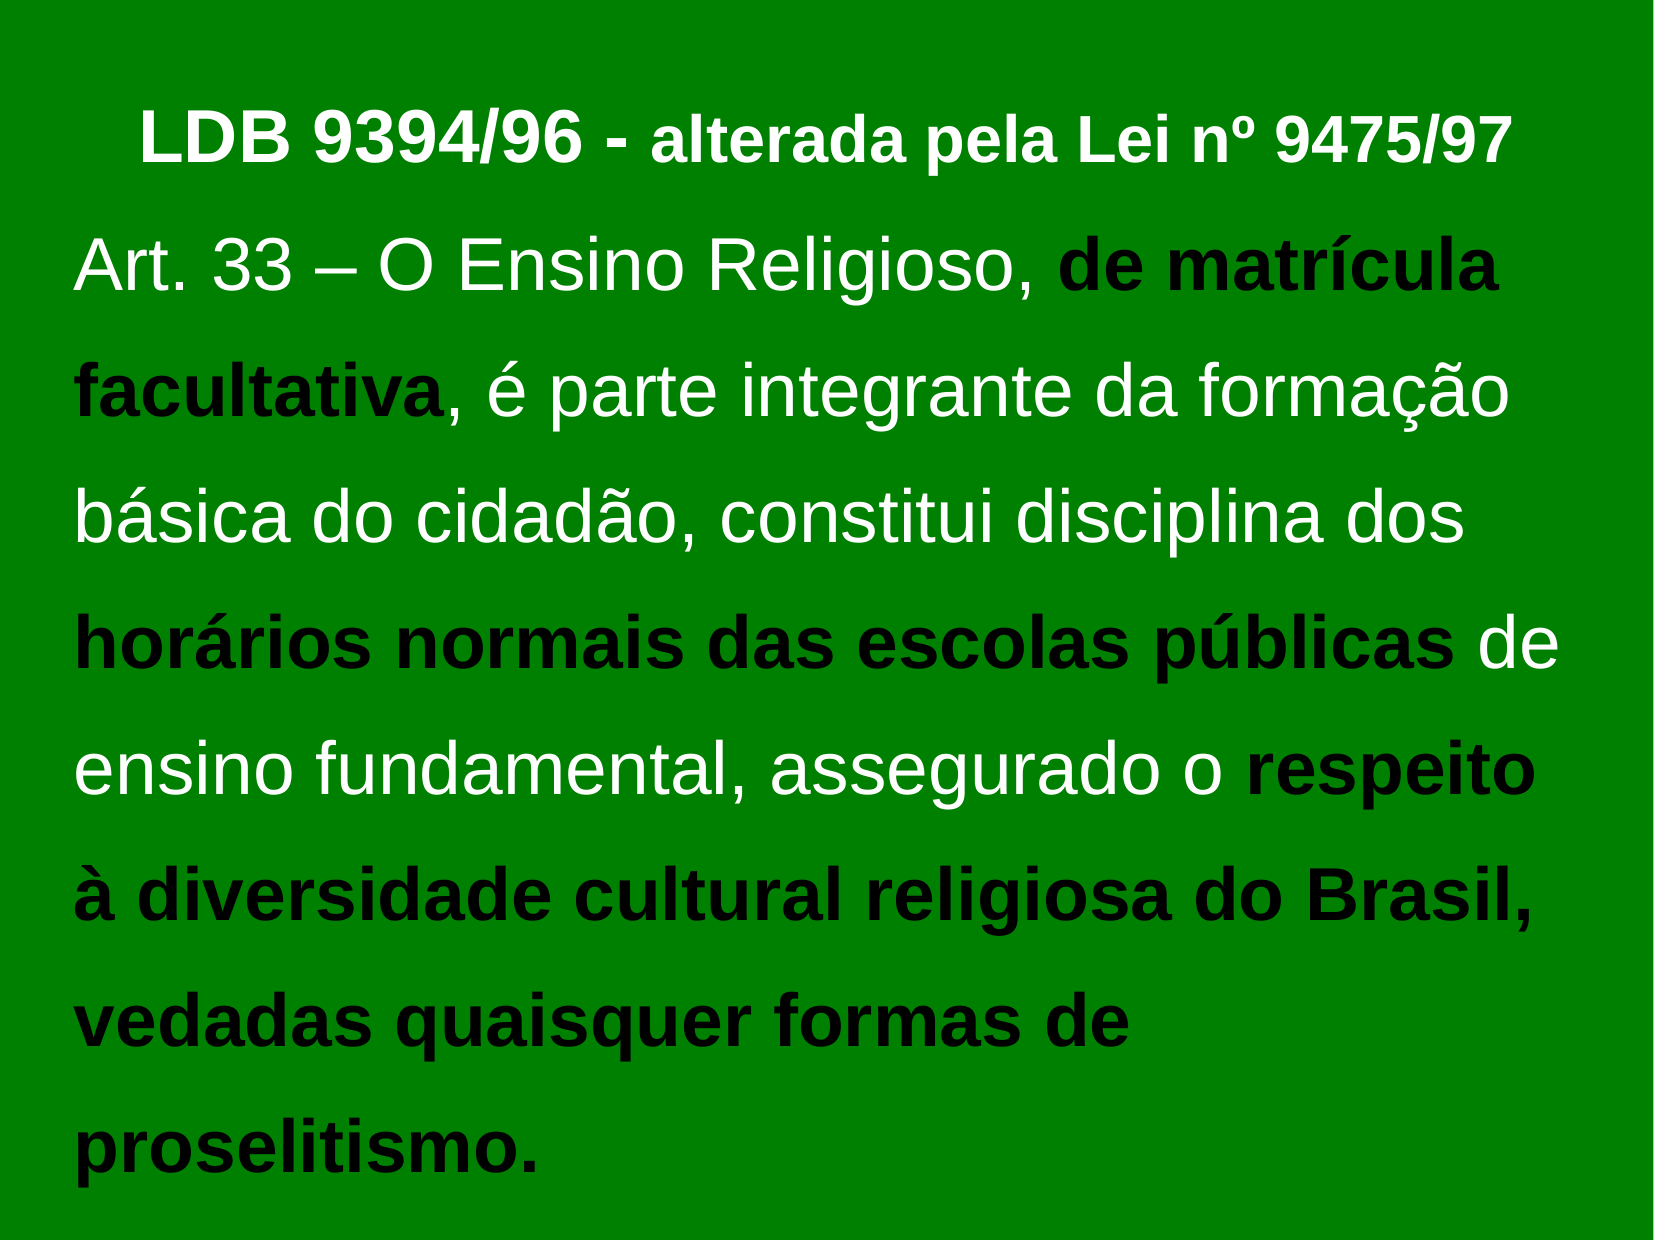

LDB 9394/96 - alterada pela Lei nº 9475/97
Art. 33 – O Ensino Religioso, de matrícula facultativa, é parte integrante da formação básica do cidadão, constitui disciplina dos horários normais das escolas públicas de ensino fundamental, assegurado o respeito à diversidade cultural religiosa do Brasil, vedadas quaisquer formas de proselitismo.